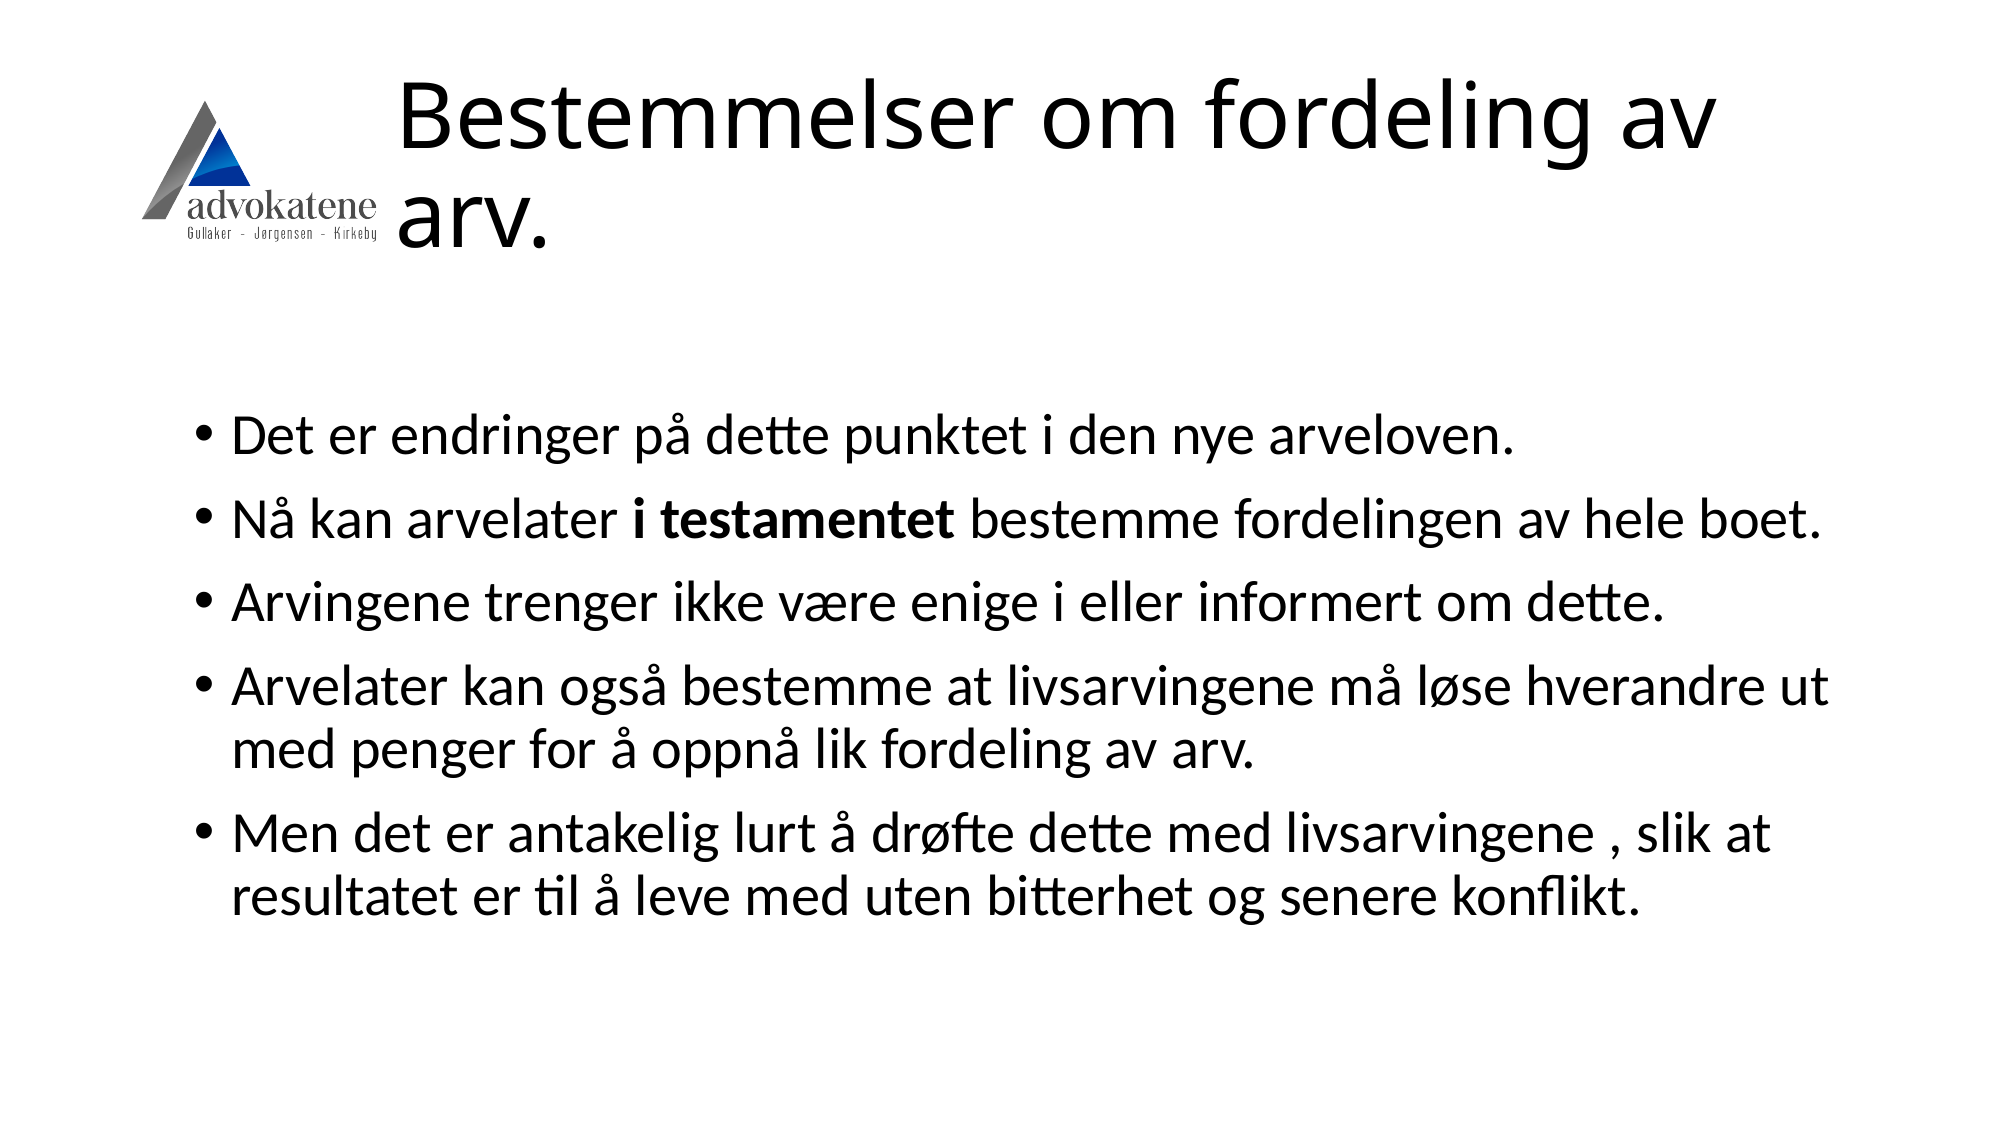

# Bestemmelser om fordeling av arv.
Det er endringer på dette punktet i den nye arveloven.
Nå kan arvelater i testamentet bestemme fordelingen av hele boet.
Arvingene trenger ikke være enige i eller informert om dette.
Arvelater kan også bestemme at livsarvingene må løse hverandre ut med penger for å oppnå lik fordeling av arv.
Men det er antakelig lurt å drøfte dette med livsarvingene , slik at resultatet er til å leve med uten bitterhet og senere konflikt.